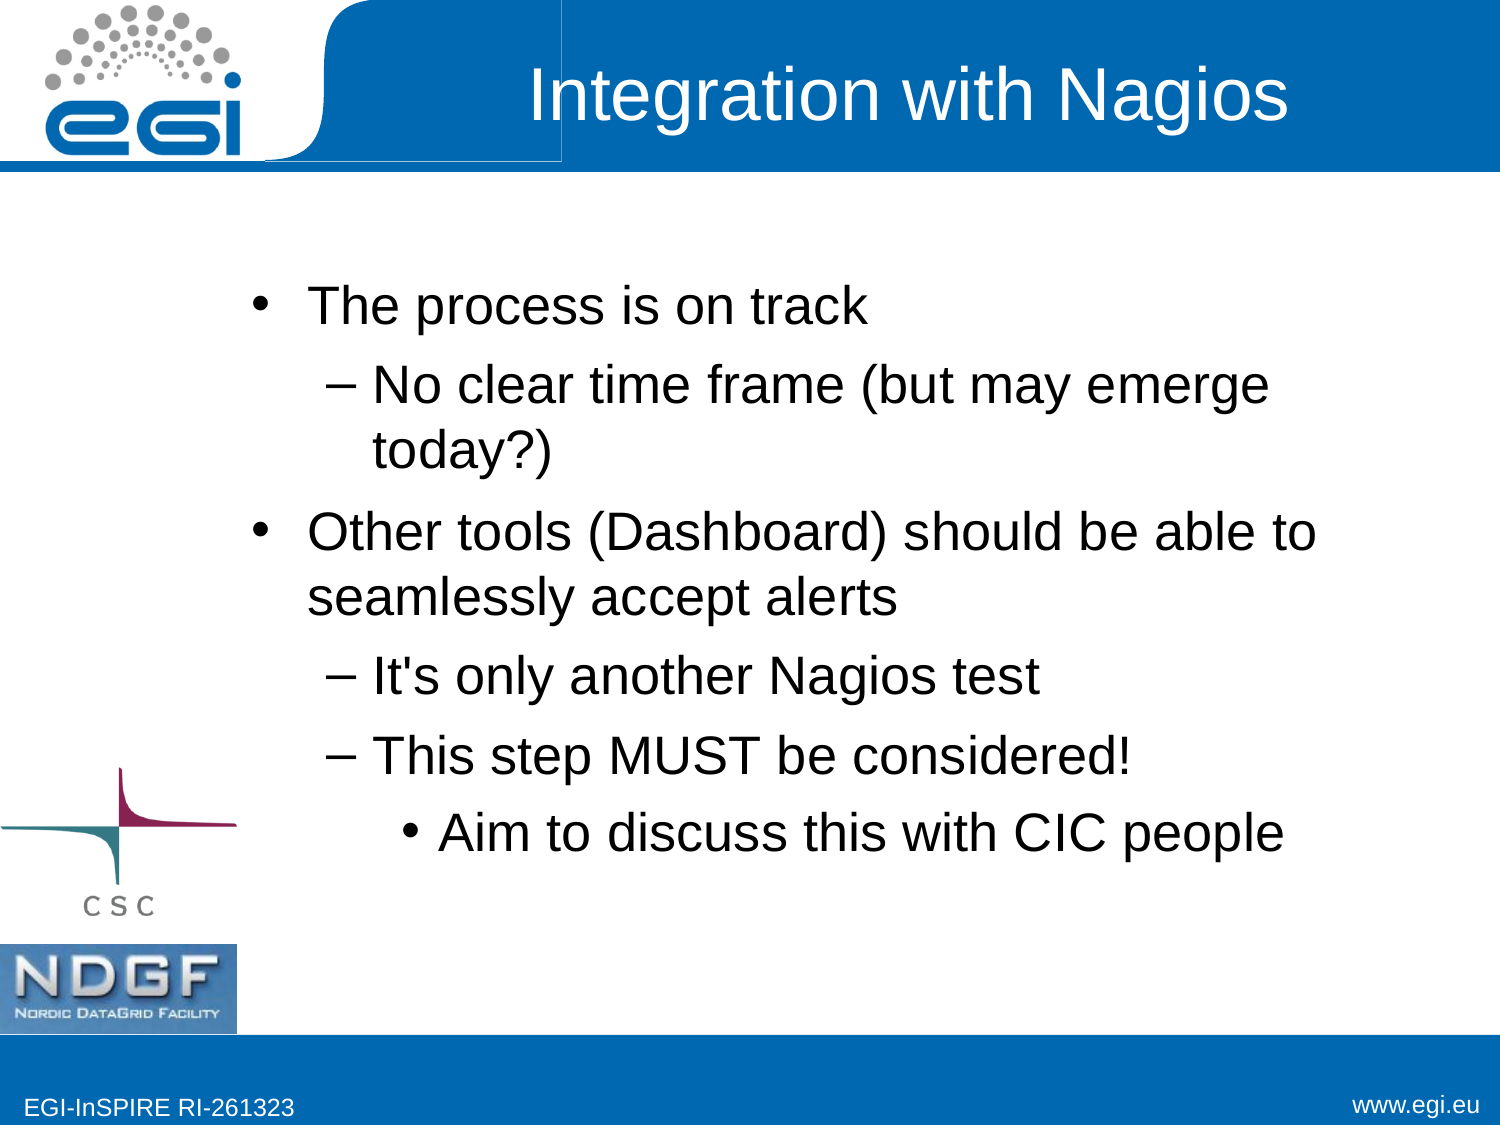

# Integration with Nagios
The process is on track
No clear time frame (but may emerge today?)
Other tools (Dashboard) should be able to seamlessly accept alerts
It's only another Nagios test
This step MUST be considered!
Aim to discuss this with CIC people